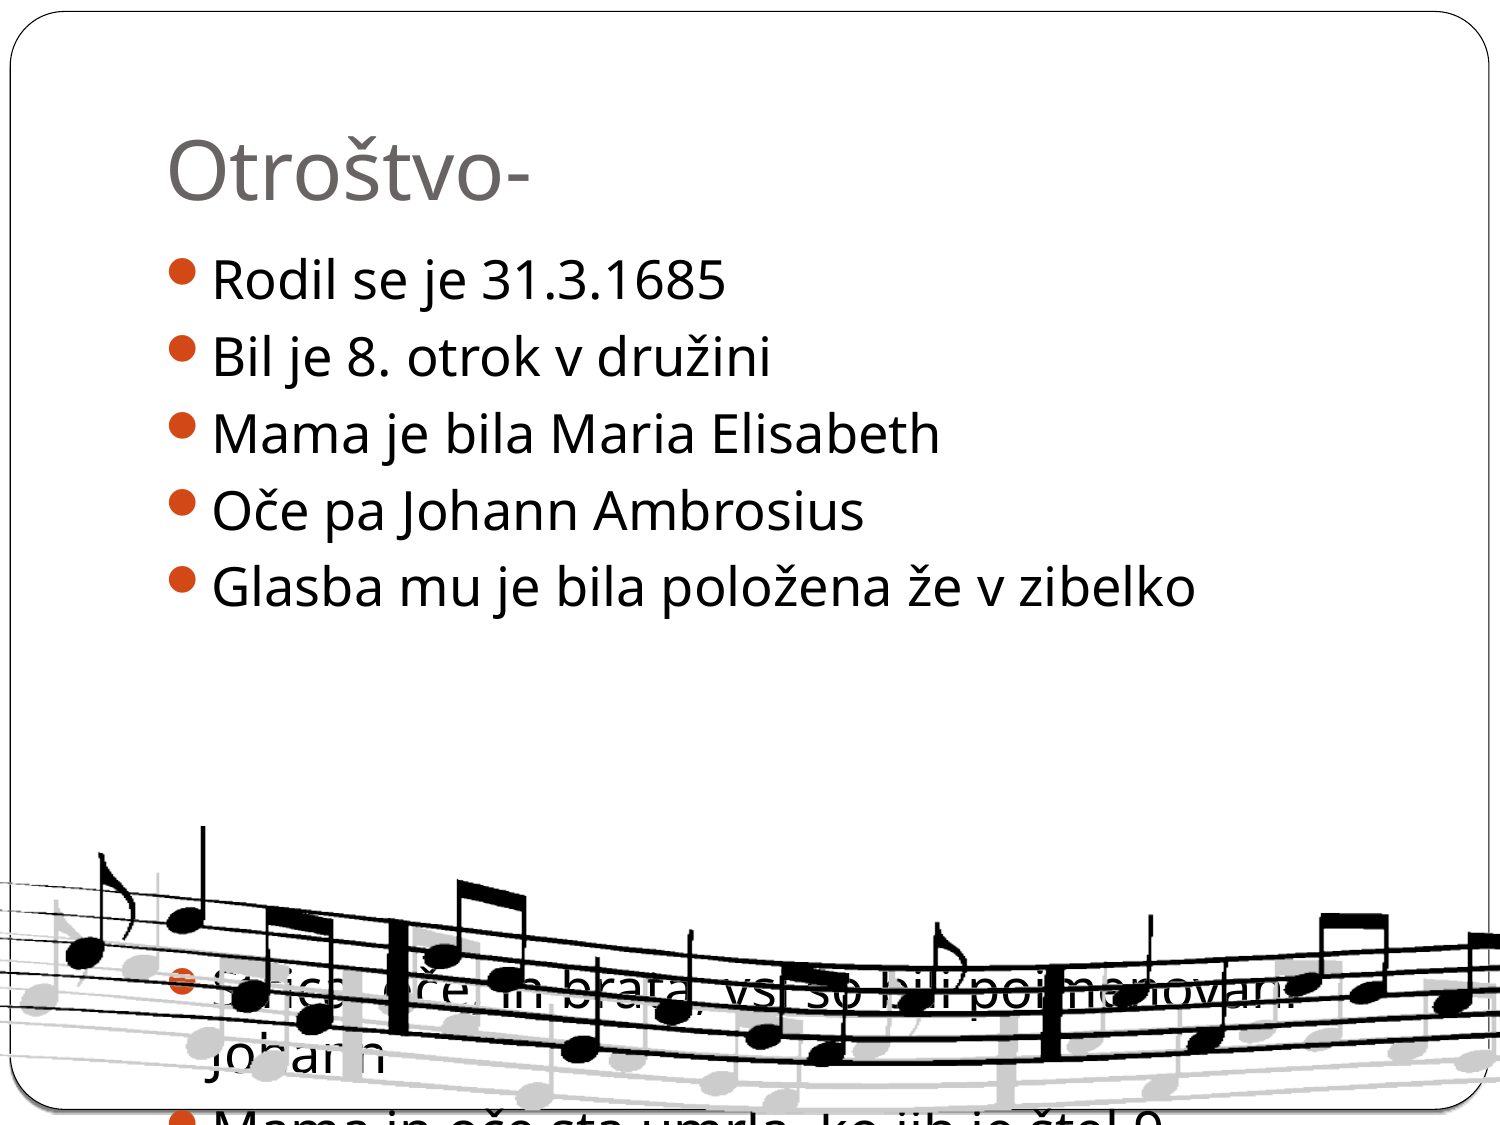

# Otroštvo-
Rodil se je 31.3.1685
Bil je 8. otrok v družini
Mama je bila Maria Elisabeth
Oče pa Johann Ambrosius
Glasba mu je bila položena že v zibelko
Strica, oče, in brata, vsi so bili poimenovani Johann
Mama in oče sta umrla, ko jih je štel 9
Živel z starejšim bratom